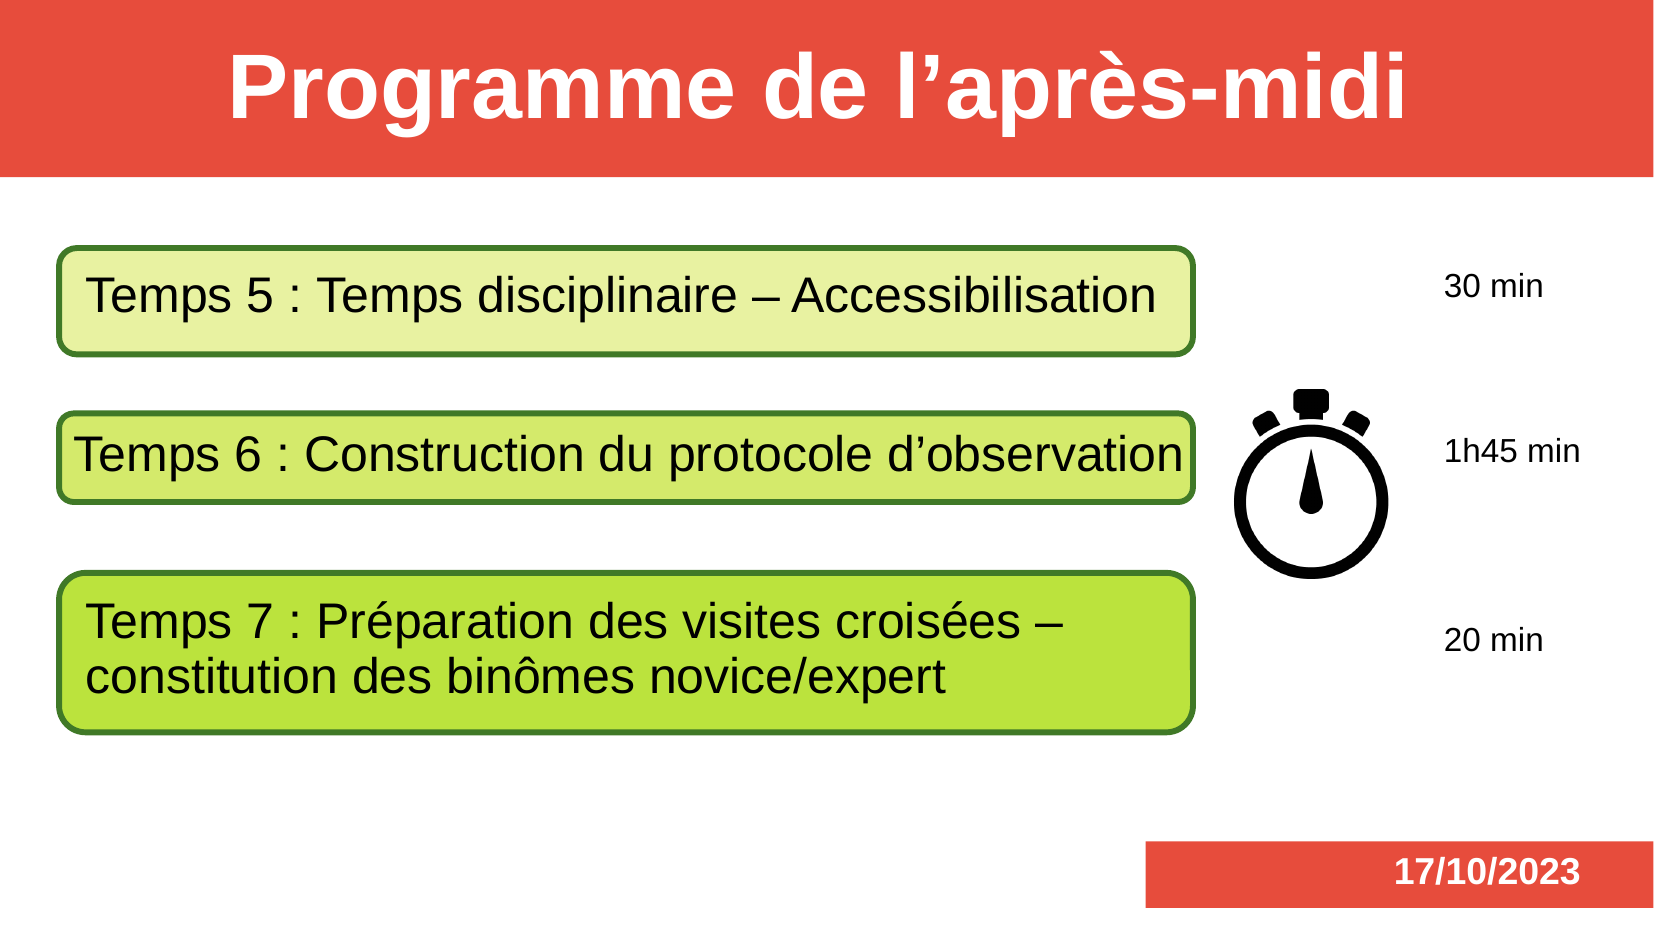

Programme de l’après-midi
Temps 5 : Temps disciplinaire – Accessibilisation
30 min
Temps 6 : Construction du protocole d’observation
1h45 min
Temps 7 : Préparation des visites croisées – constitution des binômes novice/expert
20 min